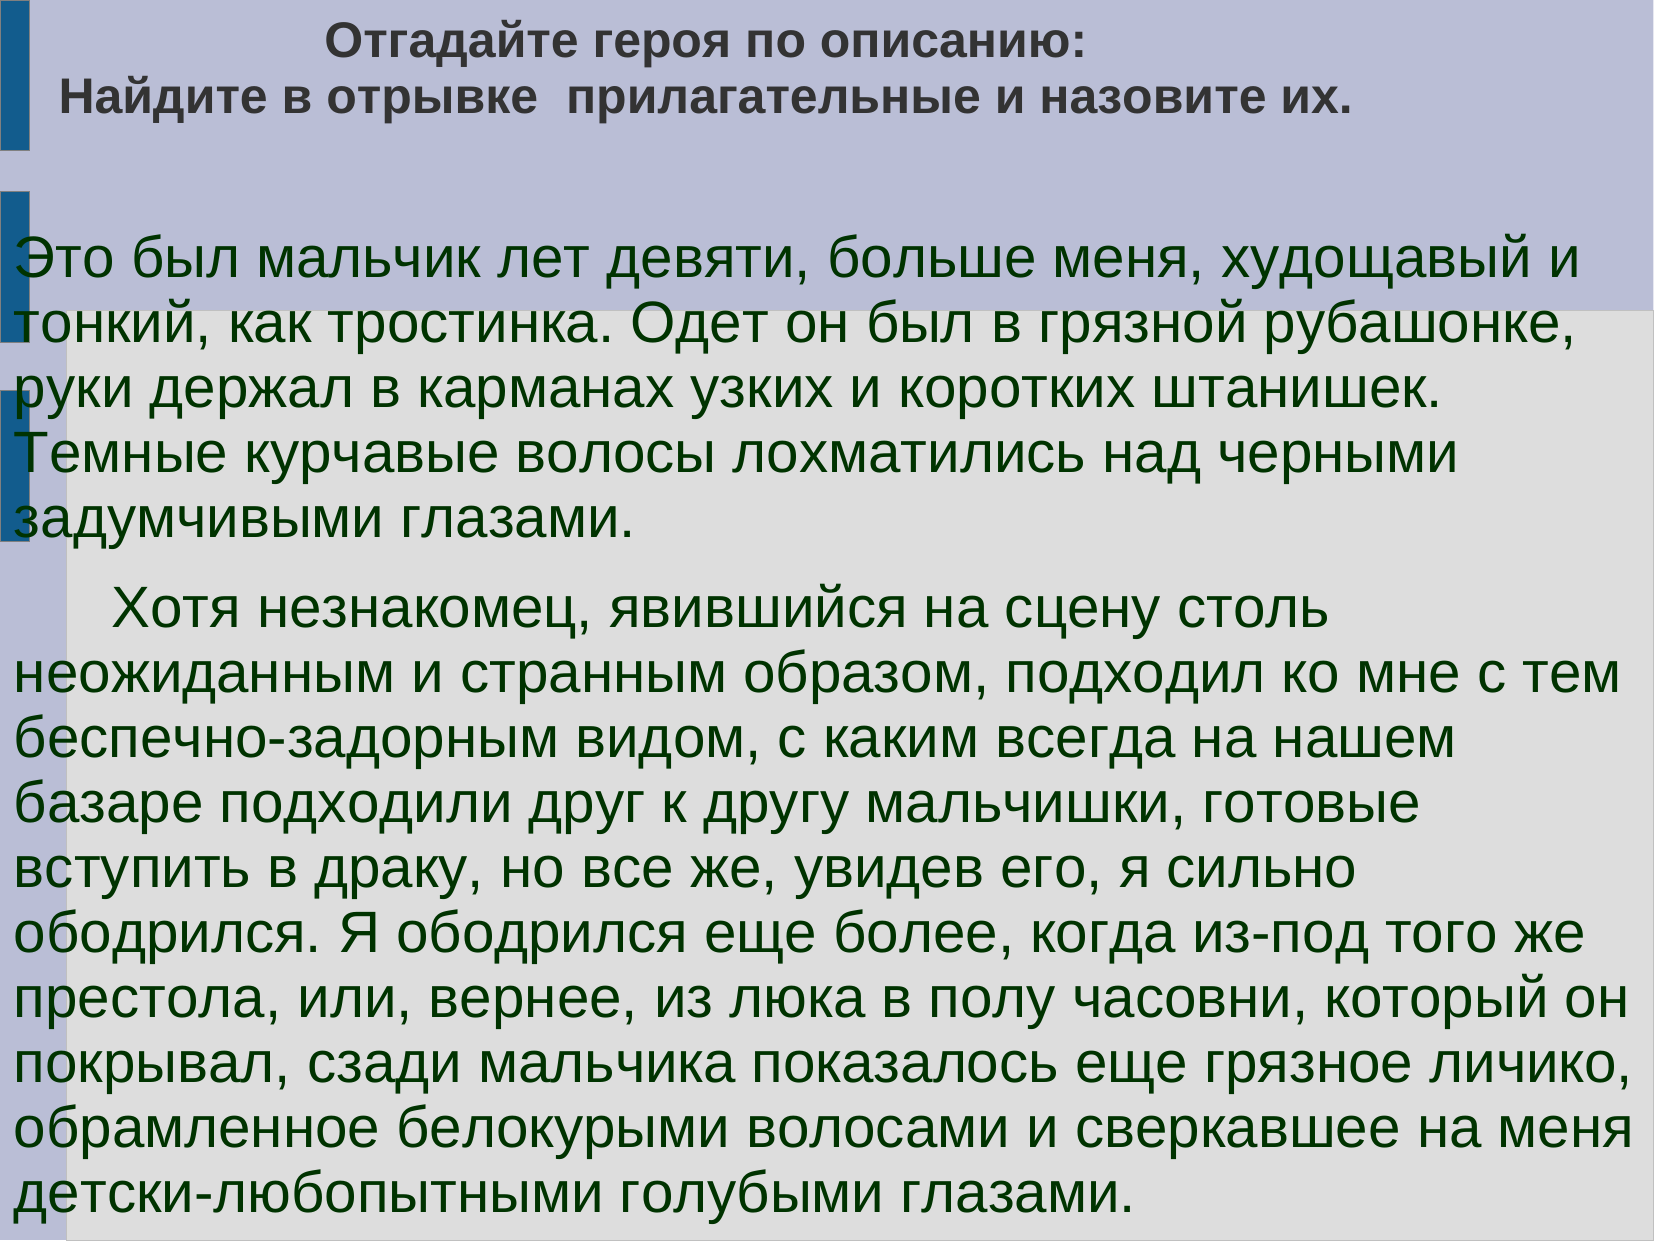

# Отгадайте героя по описанию: Найдите в отрывке прилагательные и назовите их.
Это был мальчик лет девяти, больше меня, худощавый и тонкий, как тростинка. Одет он был в грязной рубашонке, руки держал в карманах узких и коротких штанишек. Темные курчавые волосы лохматились над черными задумчивыми глазами.
 Хотя незнакомец, явившийся на сцену столь неожиданным и странным образом, подходил ко мне с тем беспечно-задорным видом, с каким всегда на нашем базаре подходили друг к другу мальчишки, готовые вступить в драку, но все же, увидев его, я сильно ободрился. Я ободрился еще более, когда из-под того же престола, или, вернее, из люка в полу часовни, который он покрывал, сзади мальчика показалось еще грязное личико, обрамленное белокурыми волосами и сверкавшее на меня детски-любопытными голубыми глазами.